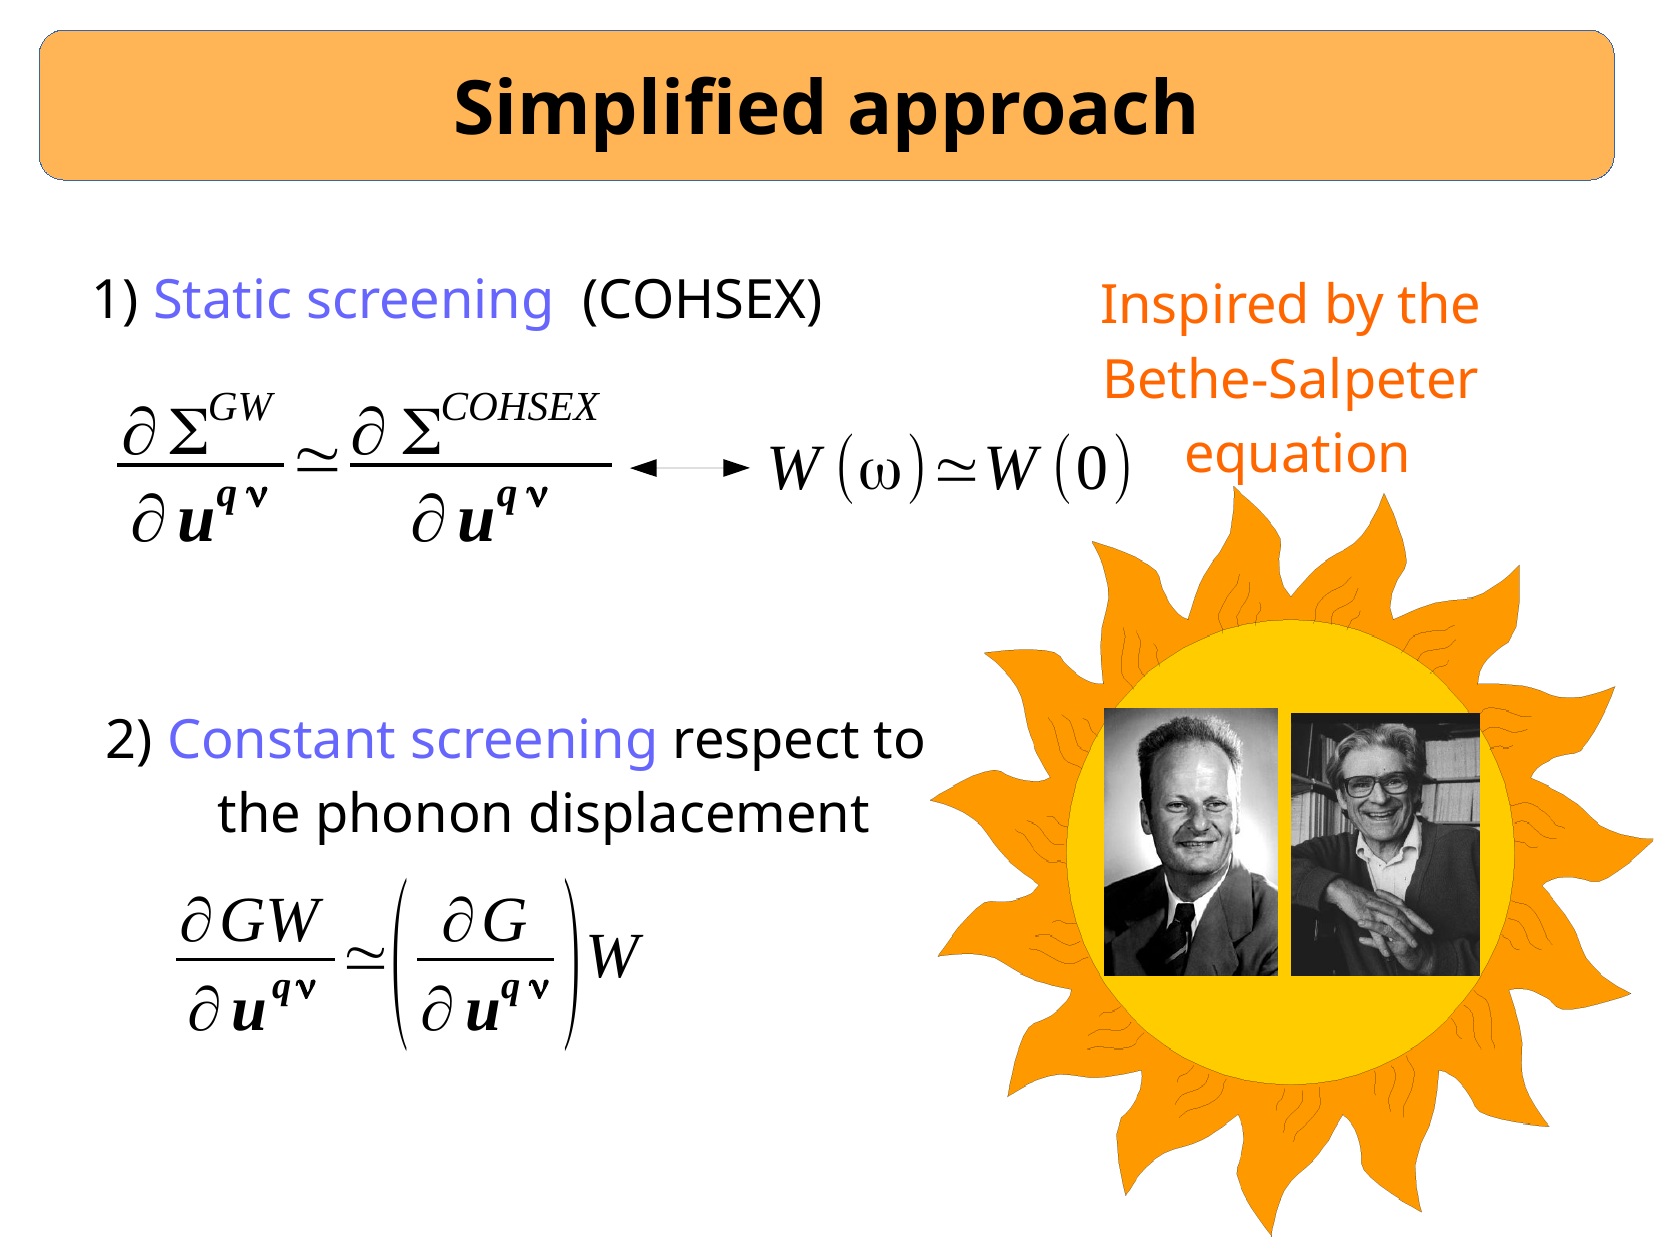

Simplified approach
1) Static screening (COHSEX)
Inspired by the
Bethe-Salpeter
equation
2) Constant screening respect to
 the phonon displacement